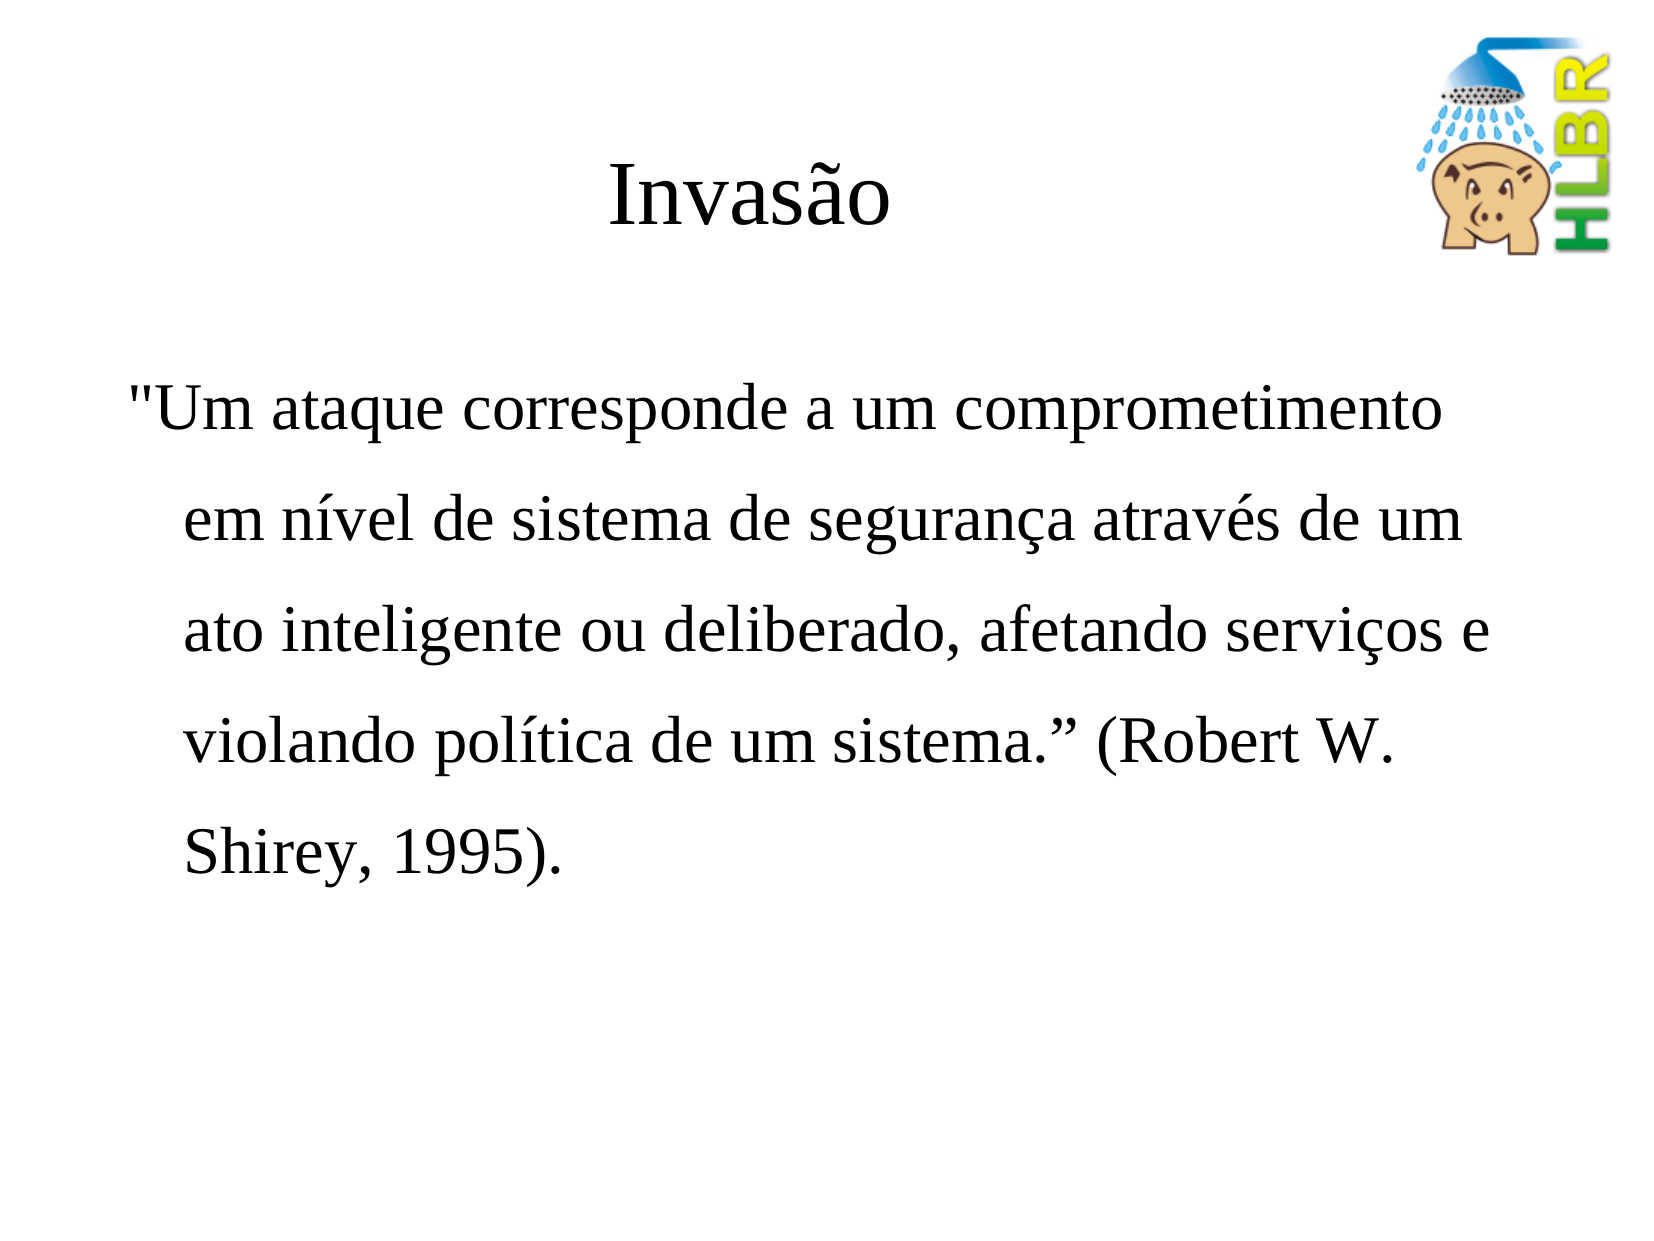

# Invasão
"Um ataque corresponde a um comprometimento em nível de sistema de segurança através de um ato inteligente ou deliberado, afetando serviços e violando política de um sistema.” (Robert W. Shirey, 1995).